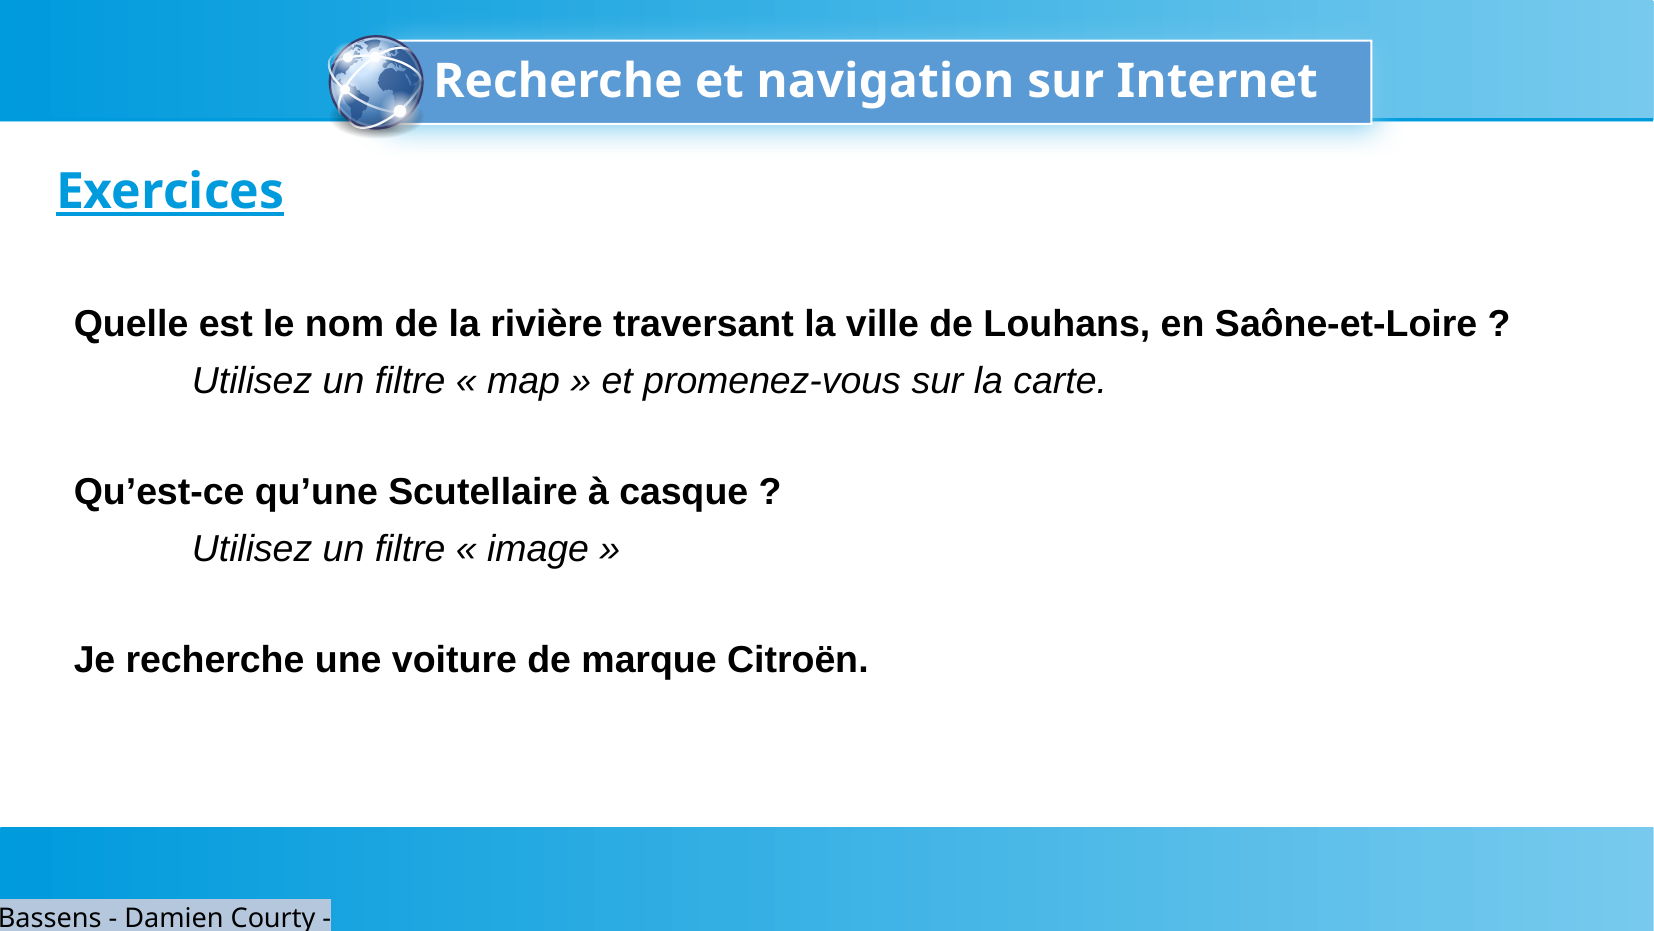

Recherche et navigation sur Internet
Exercices
Quelle est le nom de la rivière traversant la ville de Louhans, en Saône-et-Loire ?
Qu’est-ce qu’une Scutellaire à casque ?
Je recherche une voiture de marque Citroën.
Utilisez un filtre « map » et promenez-vous sur la carte.
Utilisez un filtre « image »
Bassens - Damien Courty - 2024